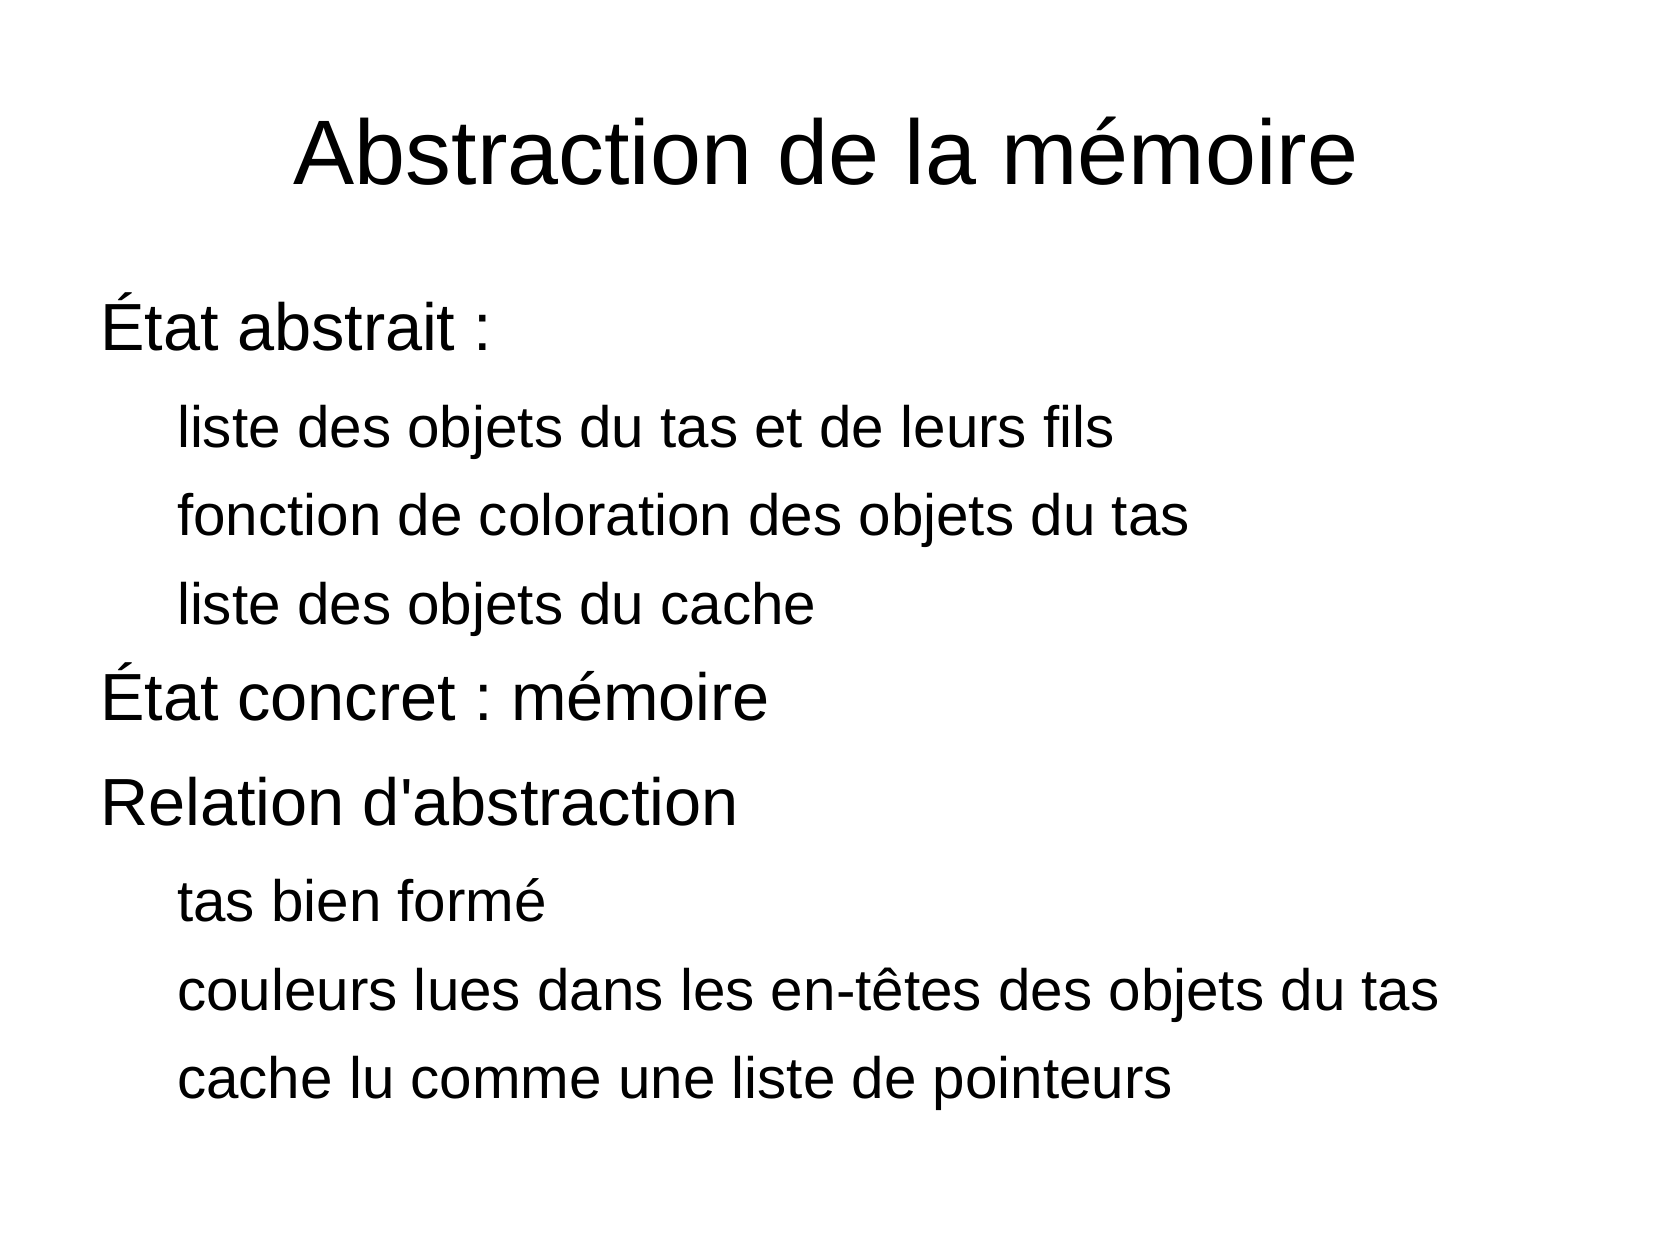

# Abstraction de la mémoire
État abstrait :
liste des objets du tas et de leurs fils
fonction de coloration des objets du tas
liste des objets du cache
État concret : mémoire
Relation d'abstraction
tas bien formé
couleurs lues dans les en-têtes des objets du tas
cache lu comme une liste de pointeurs